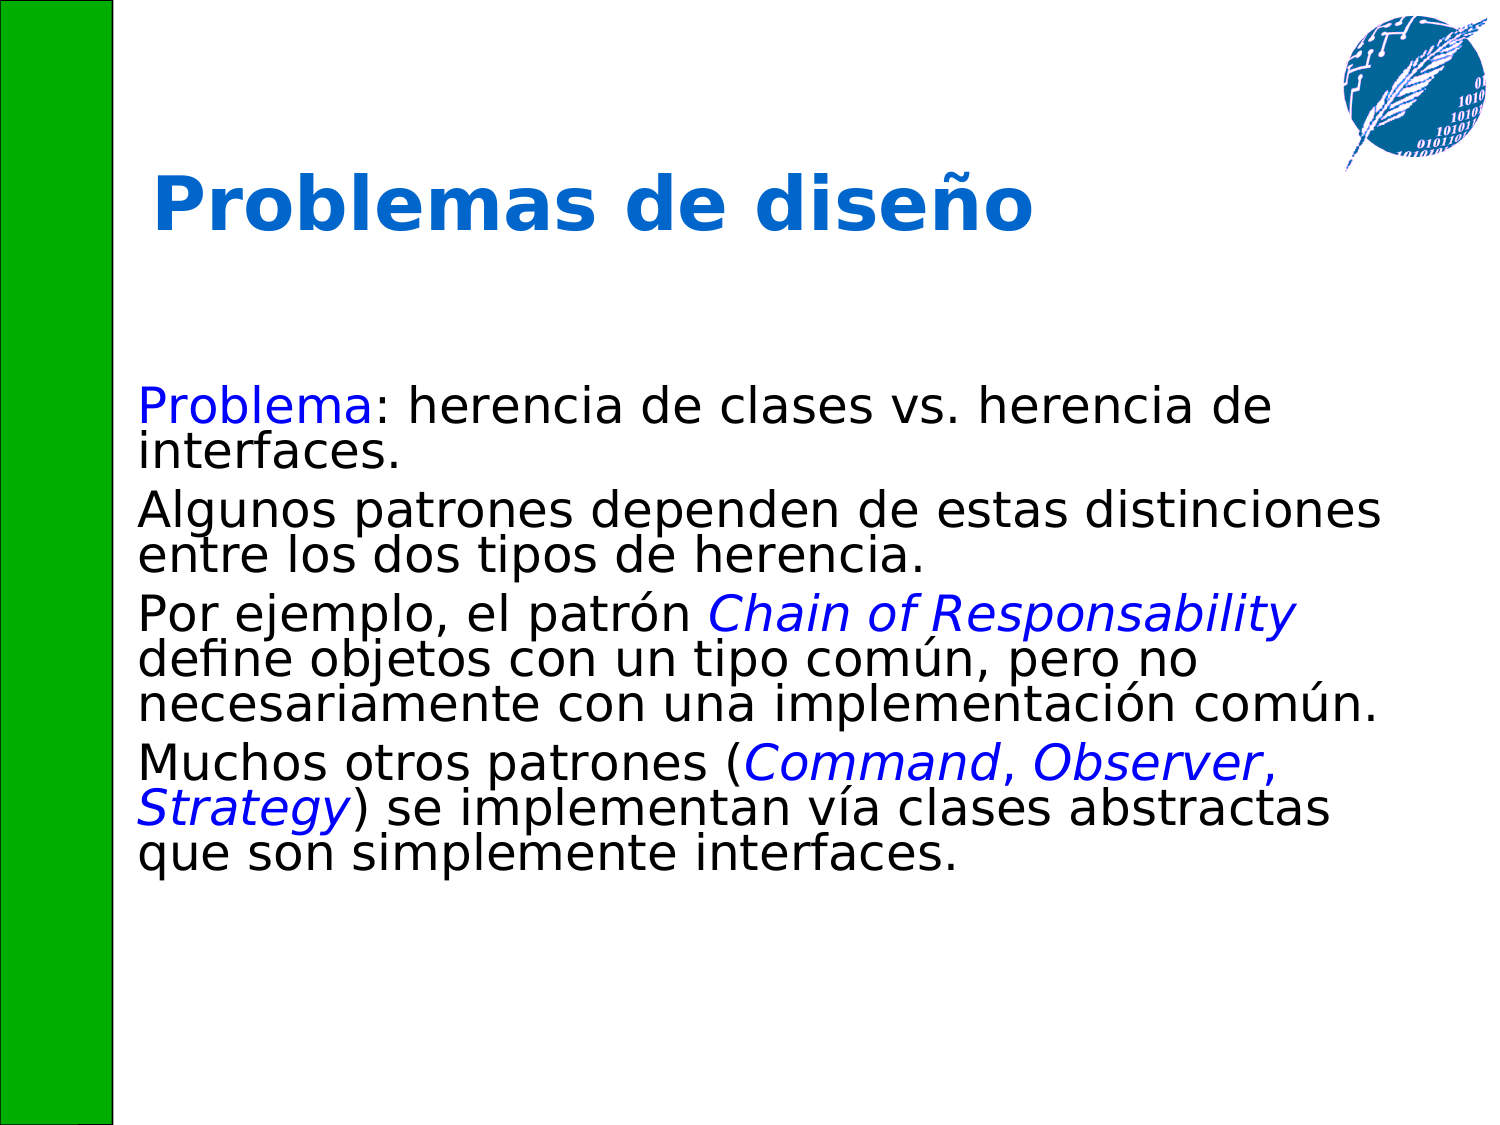

# Problemas de diseño
Problema: herencia de clases vs. herencia de interfaces.
Algunos patrones dependen de estas distinciones entre los dos tipos de herencia.
Por ejemplo, el patrón Chain of Responsability define objetos con un tipo común, pero no necesariamente con una implementación común.
Muchos otros patrones (Command, Observer, Strategy) se implementan vía clases abstractas que son simplemente interfaces.